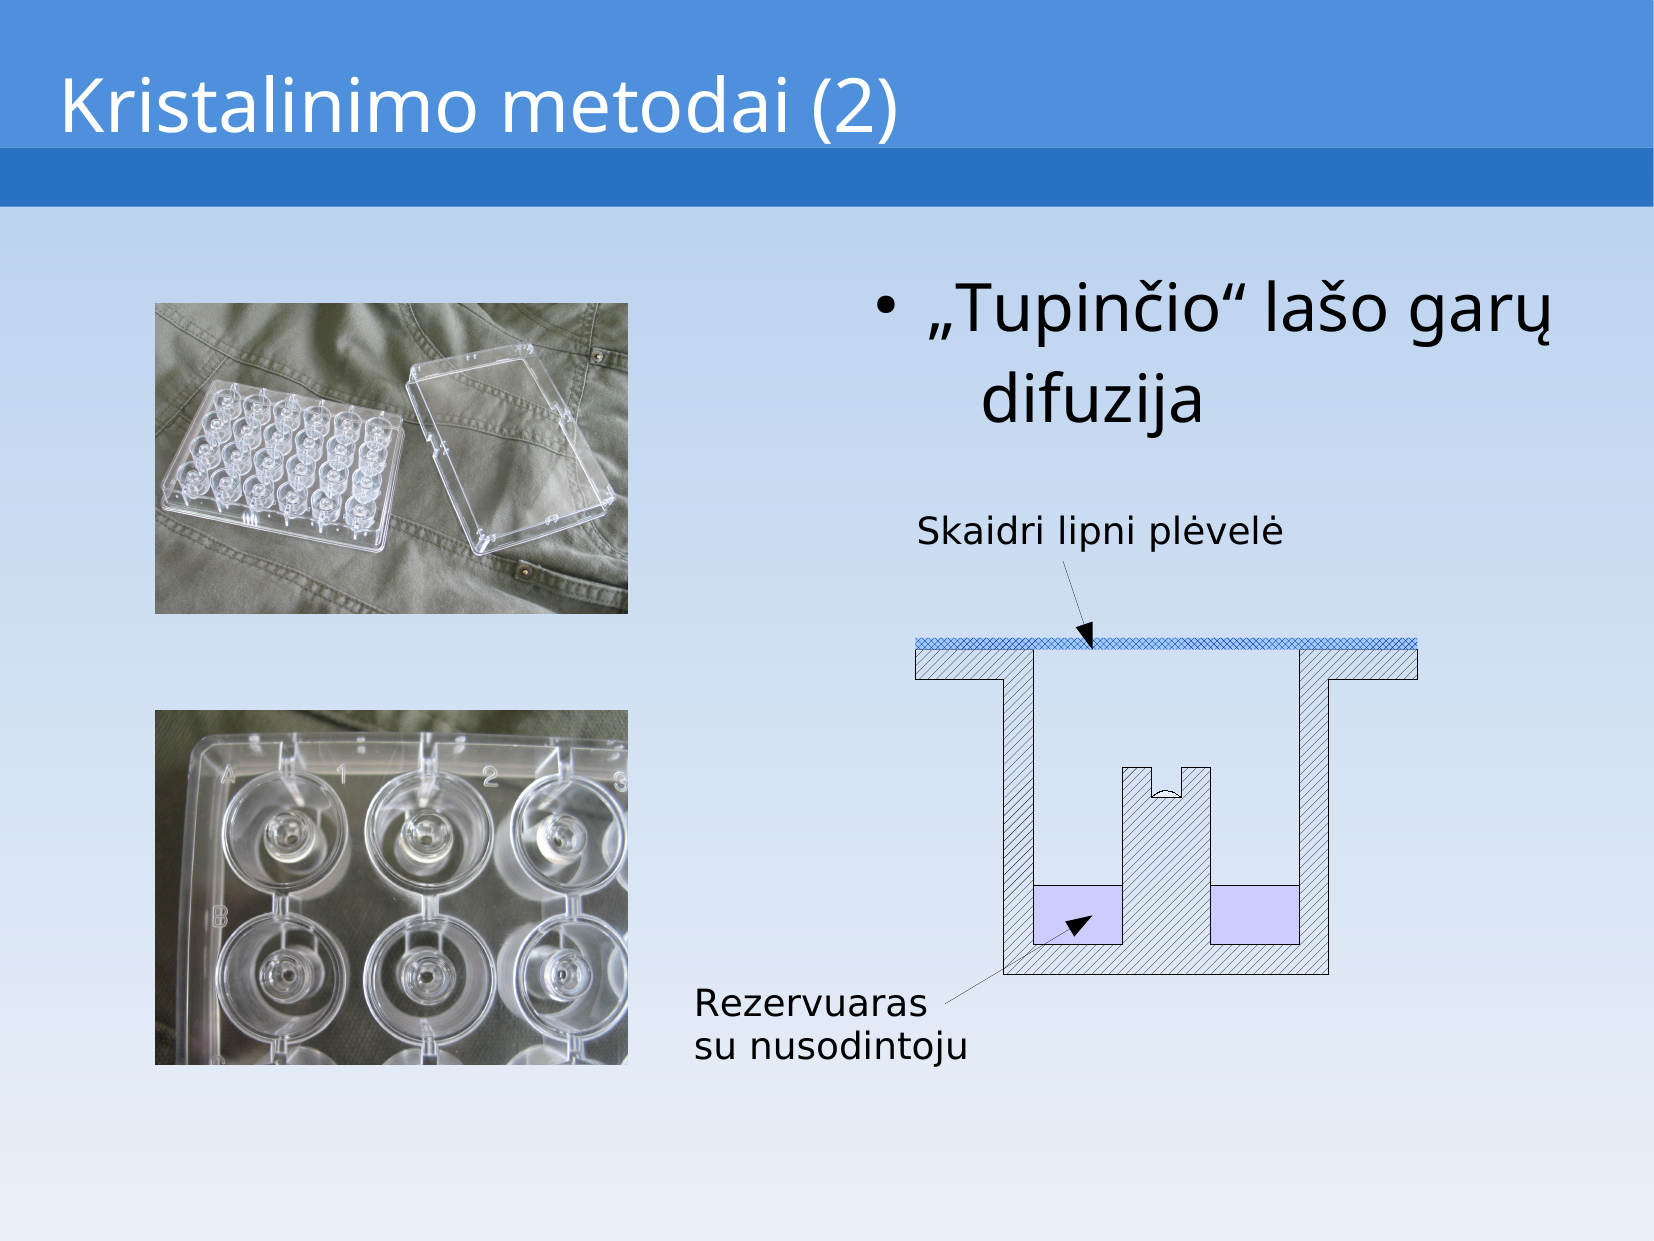

# Kristalinimo metodai (2)
„Tupinčio“ lašo garų difuzija
Skaidri lipni plėvelė
Rezervuaras
su nusodintoju